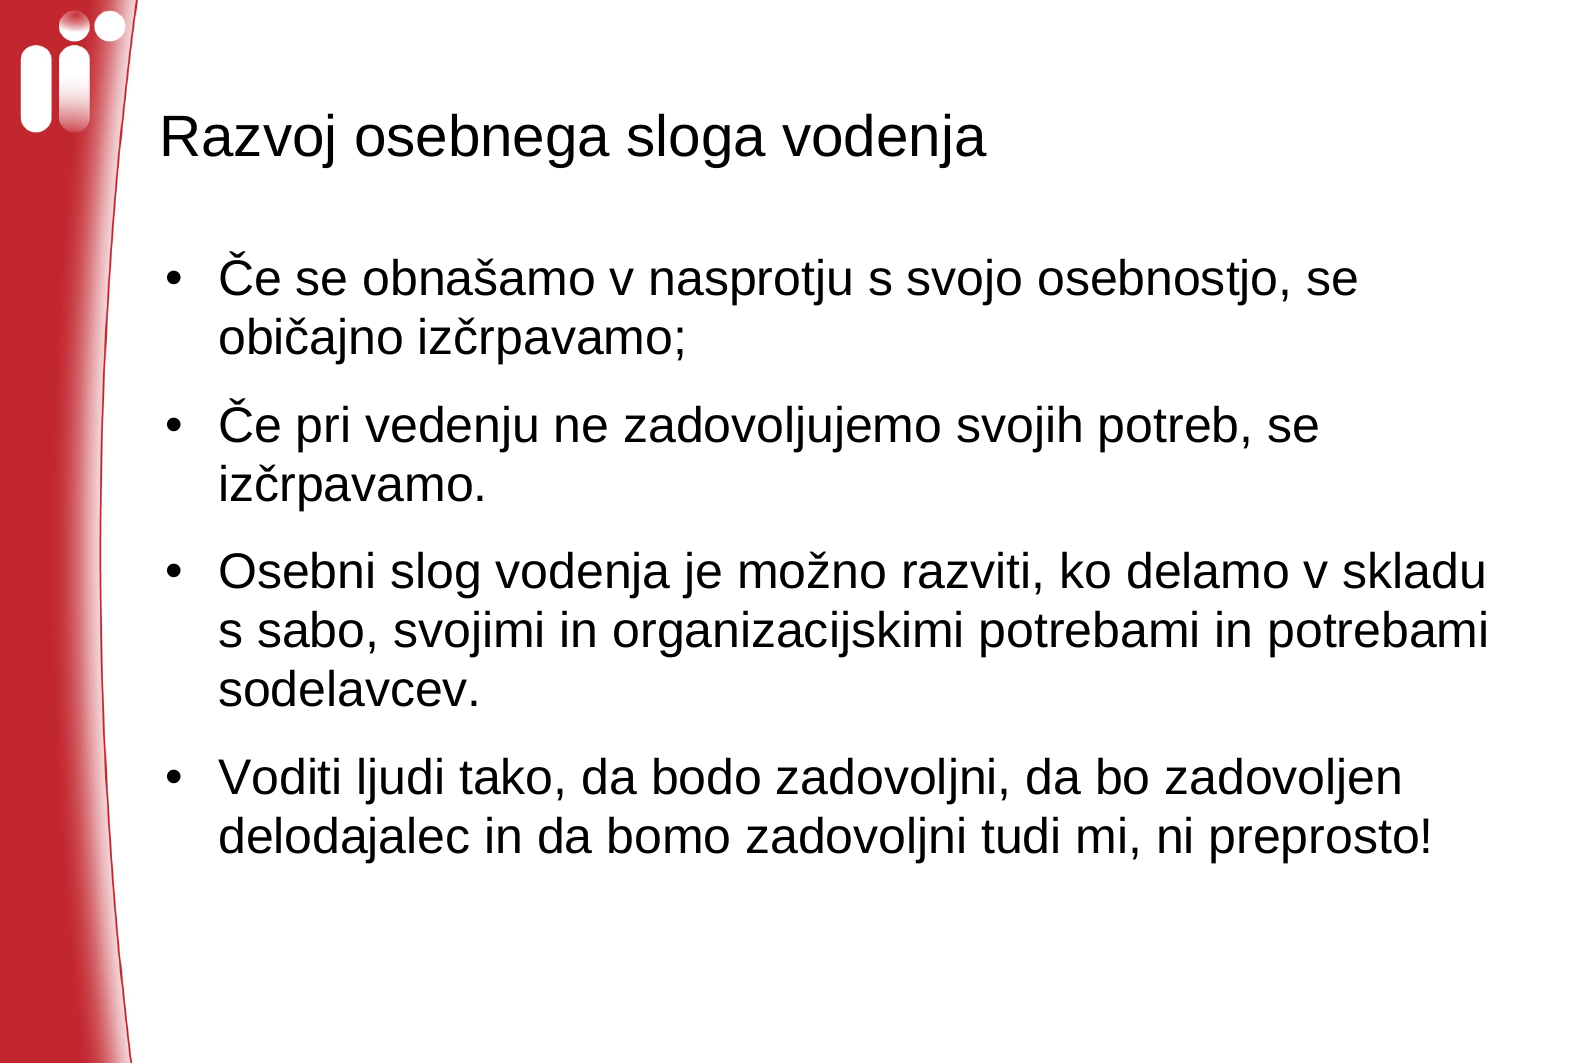

# Razvoj osebnega sloga vodenja
Če se obnašamo v nasprotju s svojo osebnostjo, se običajno izčrpavamo;
Če pri vedenju ne zadovoljujemo svojih potreb, se izčrpavamo.
Osebni slog vodenja je možno razviti, ko delamo v skladu s sabo, svojimi in organizacijskimi potrebami in potrebami sodelavcev.
Voditi ljudi tako, da bodo zadovoljni, da bo zadovoljen delodajalec in da bomo zadovoljni tudi mi, ni preprosto!